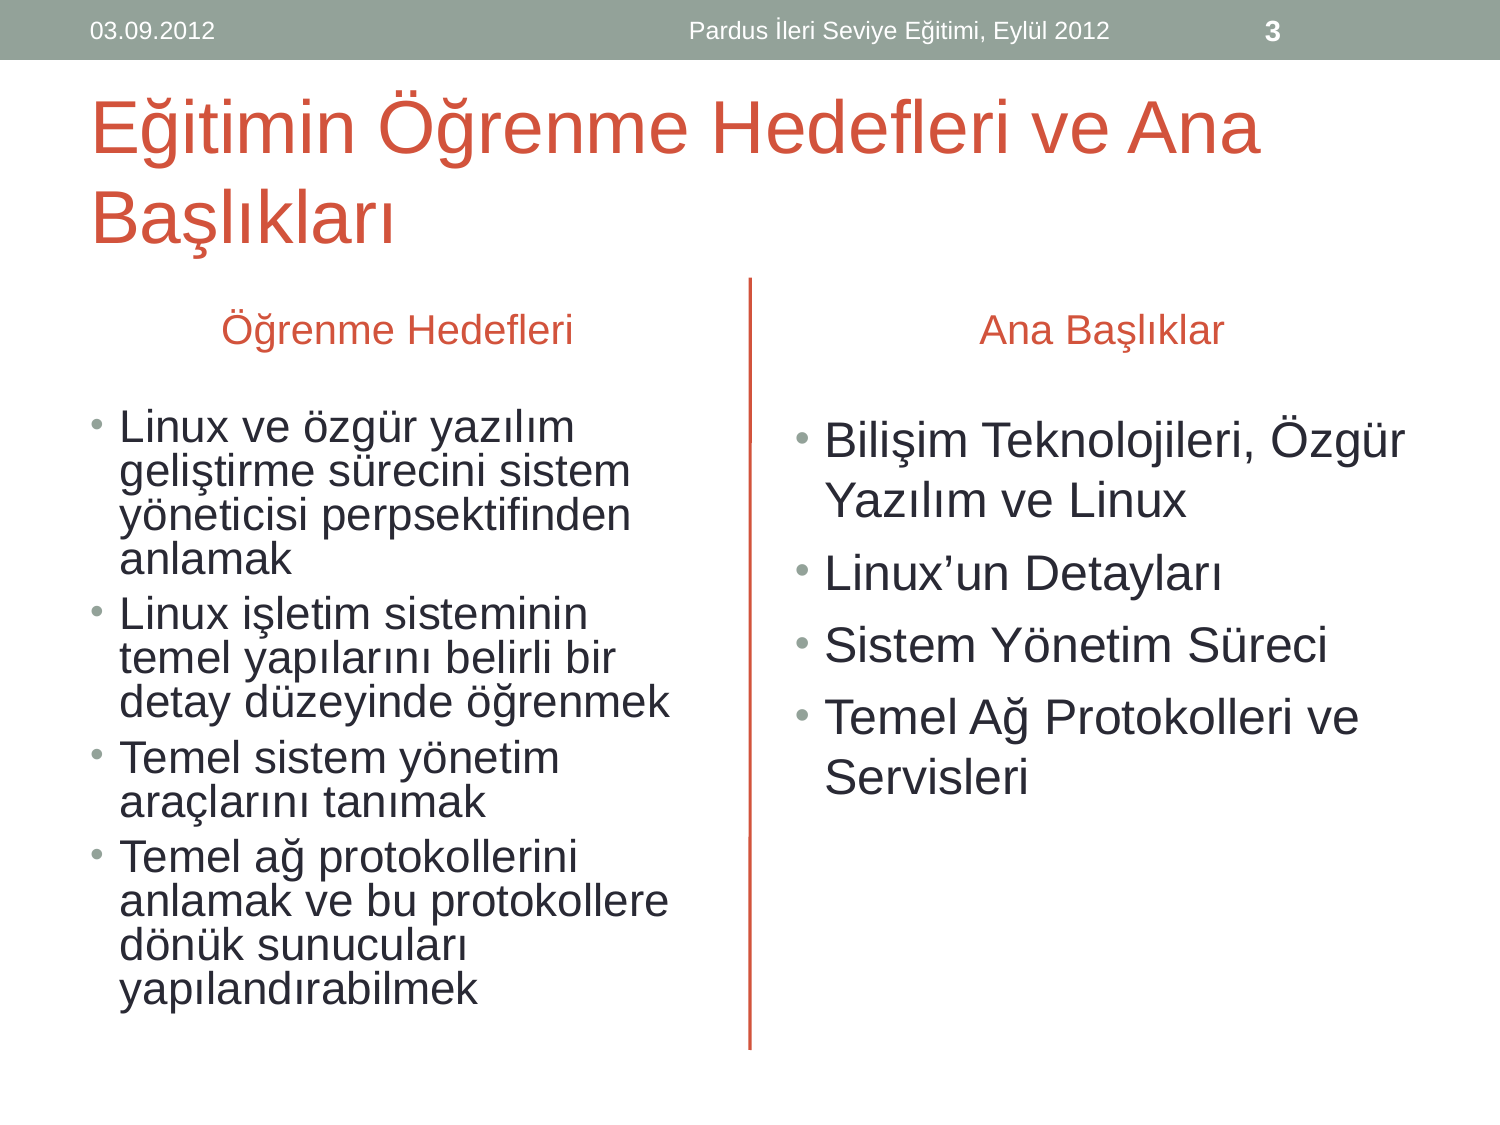

03.09.2012
Pardus İleri Seviye Eğitimi, Eylül 2012
# Eğitimin Öğrenme Hedefleri ve Ana Başlıkları
Öğrenme Hedefleri
Ana Başlıklar
Linux ve özgür yazılım geliştirme sürecini sistem yöneticisi perpsektifinden anlamak
Linux işletim sisteminin temel yapılarını belirli bir detay düzeyinde öğrenmek
Temel sistem yönetim araçlarını tanımak
Temel ağ protokollerini anlamak ve bu protokollere dönük sunucuları yapılandırabilmek
Bilişim Teknolojileri, Özgür Yazılım ve Linux
Linux’un Detayları
Sistem Yönetim Süreci
Temel Ağ Protokolleri ve Servisleri